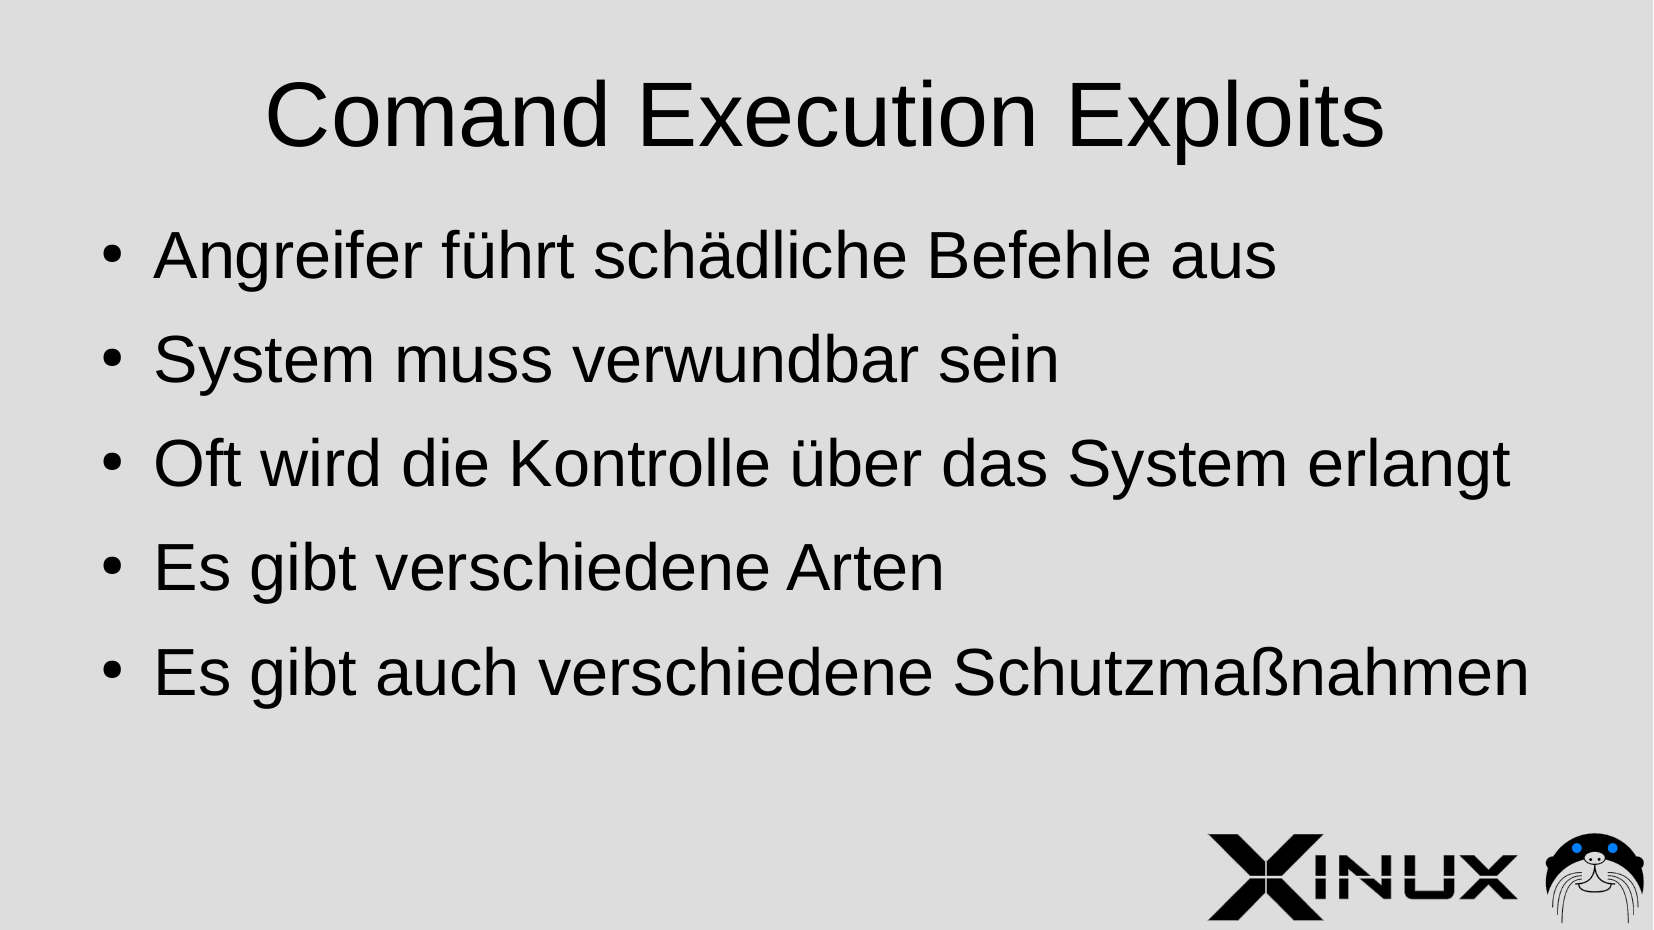

# Comand Execution Exploits
Angreifer führt schädliche Befehle aus
System muss verwundbar sein
Oft wird die Kontrolle über das System erlangt
Es gibt verschiedene Arten
Es gibt auch verschiedene Schutzmaßnahmen